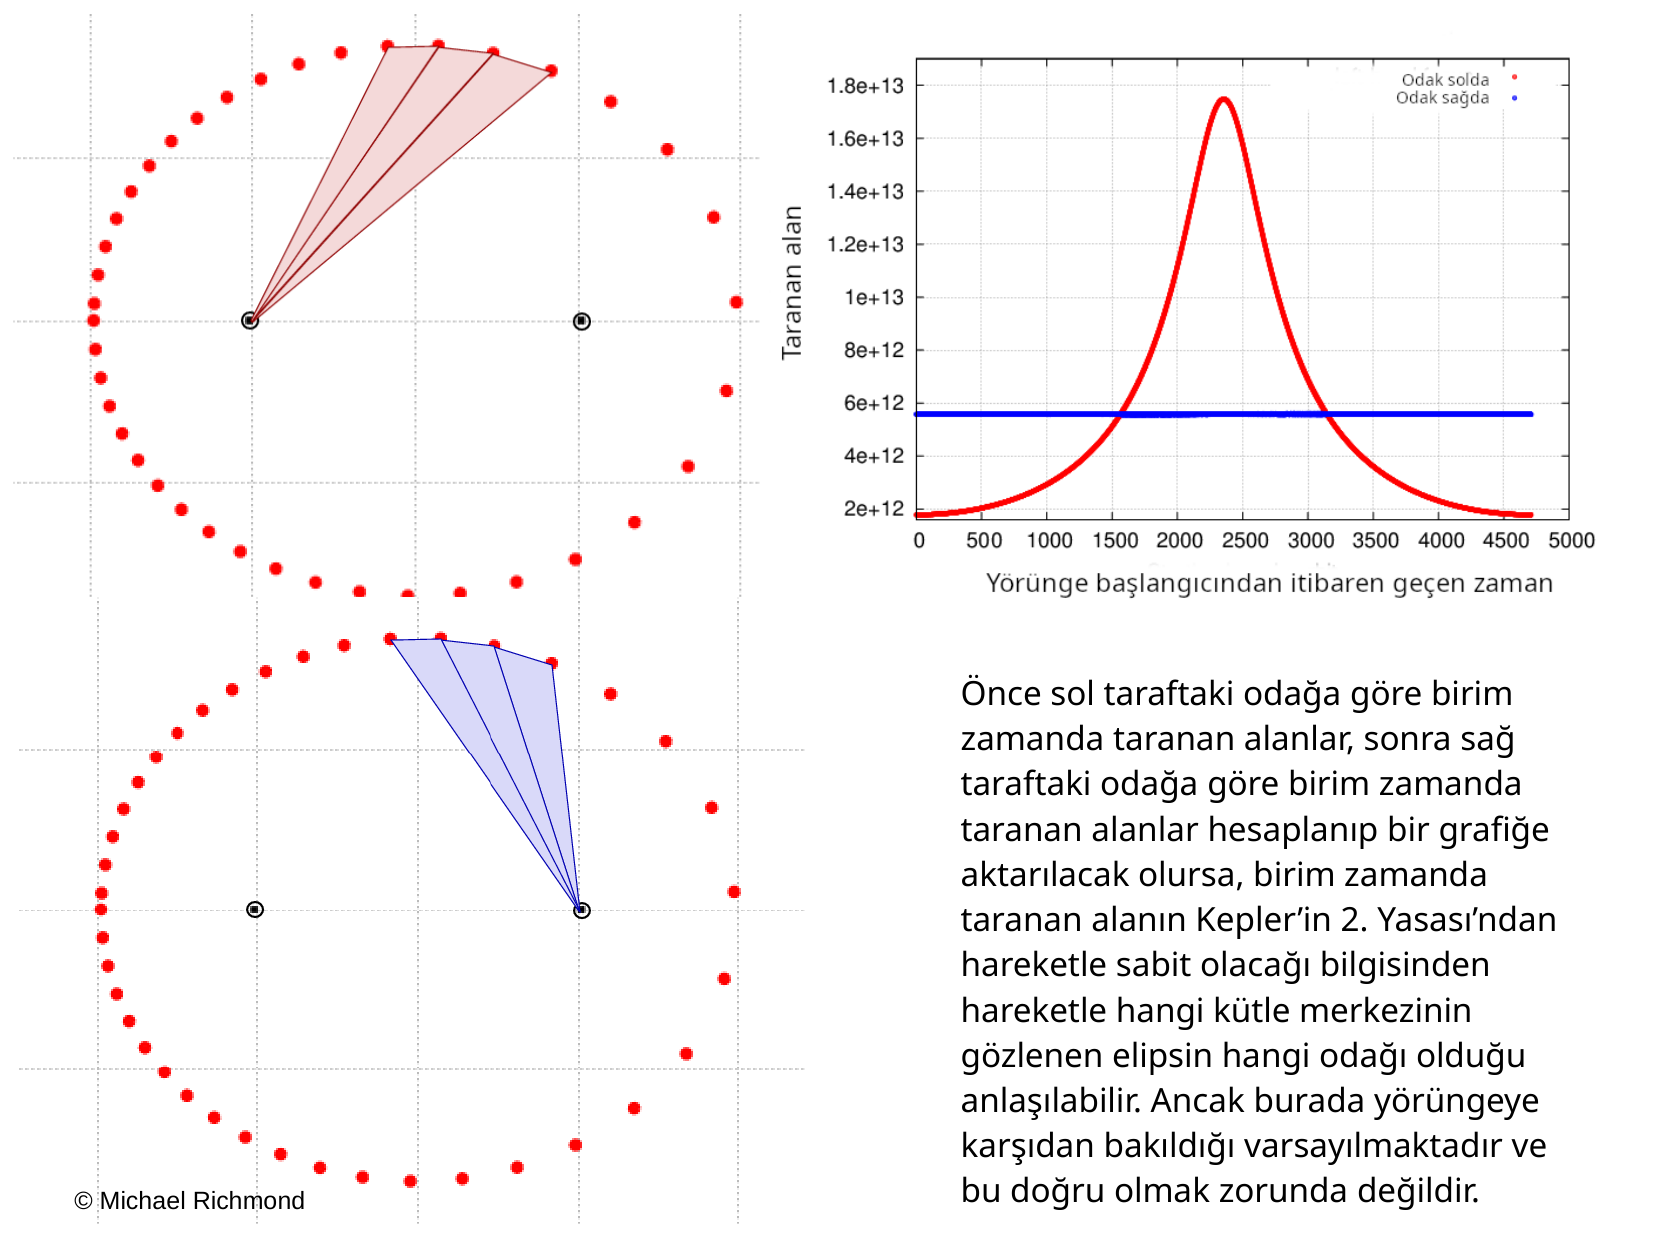

Önce sol taraftaki odağa göre birim zamanda taranan alanlar, sonra sağ taraftaki odağa göre birim zamanda taranan alanlar hesaplanıp bir grafiğe aktarılacak olursa, birim zamanda taranan alanın Kepler’in 2. Yasası’ndan hareketle sabit olacağı bilgisinden hareketle hangi kütle merkezinin gözlenen elipsin hangi odağı olduğu anlaşılabilir. Ancak burada yörüngeye karşıdan bakıldığı varsayılmaktadır ve bu doğru olmak zorunda değildir.
© Michael Richmond